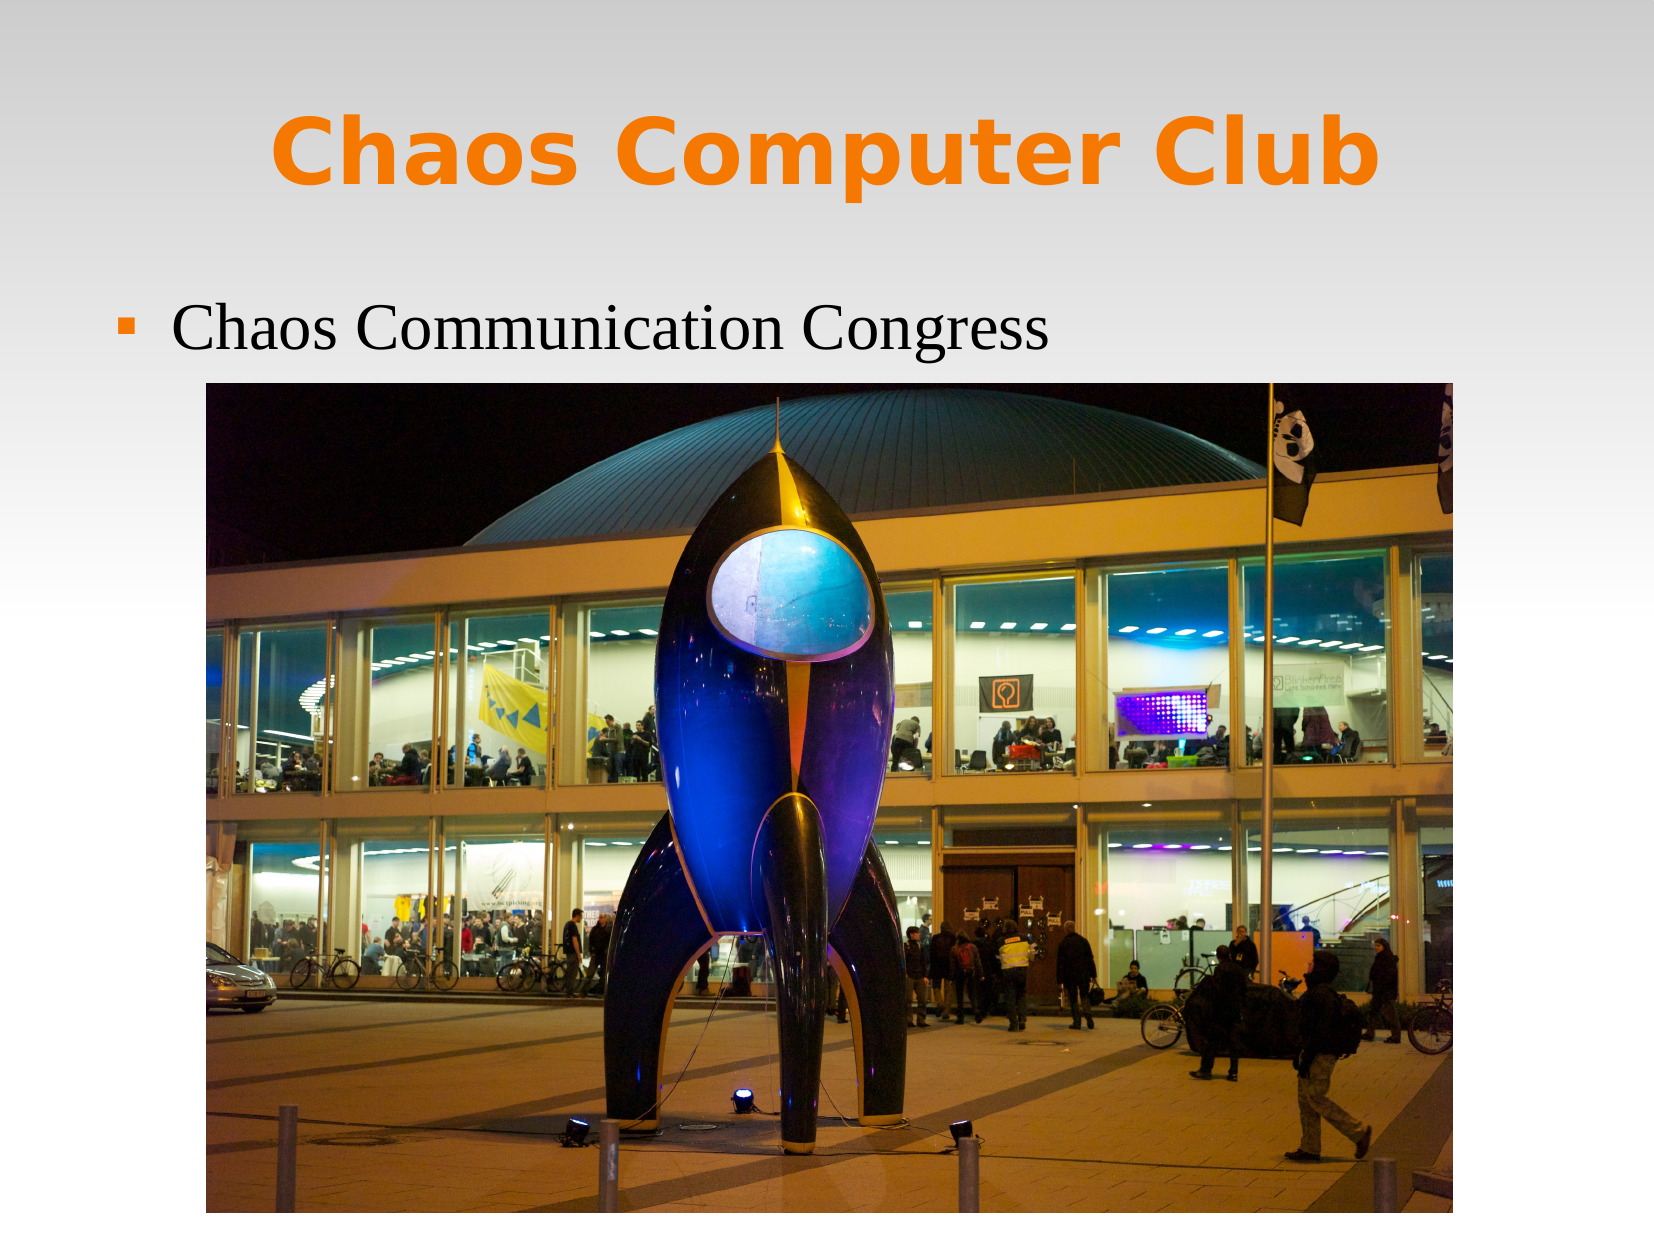

# Chaos Computer Club
Chaos Communication Congress